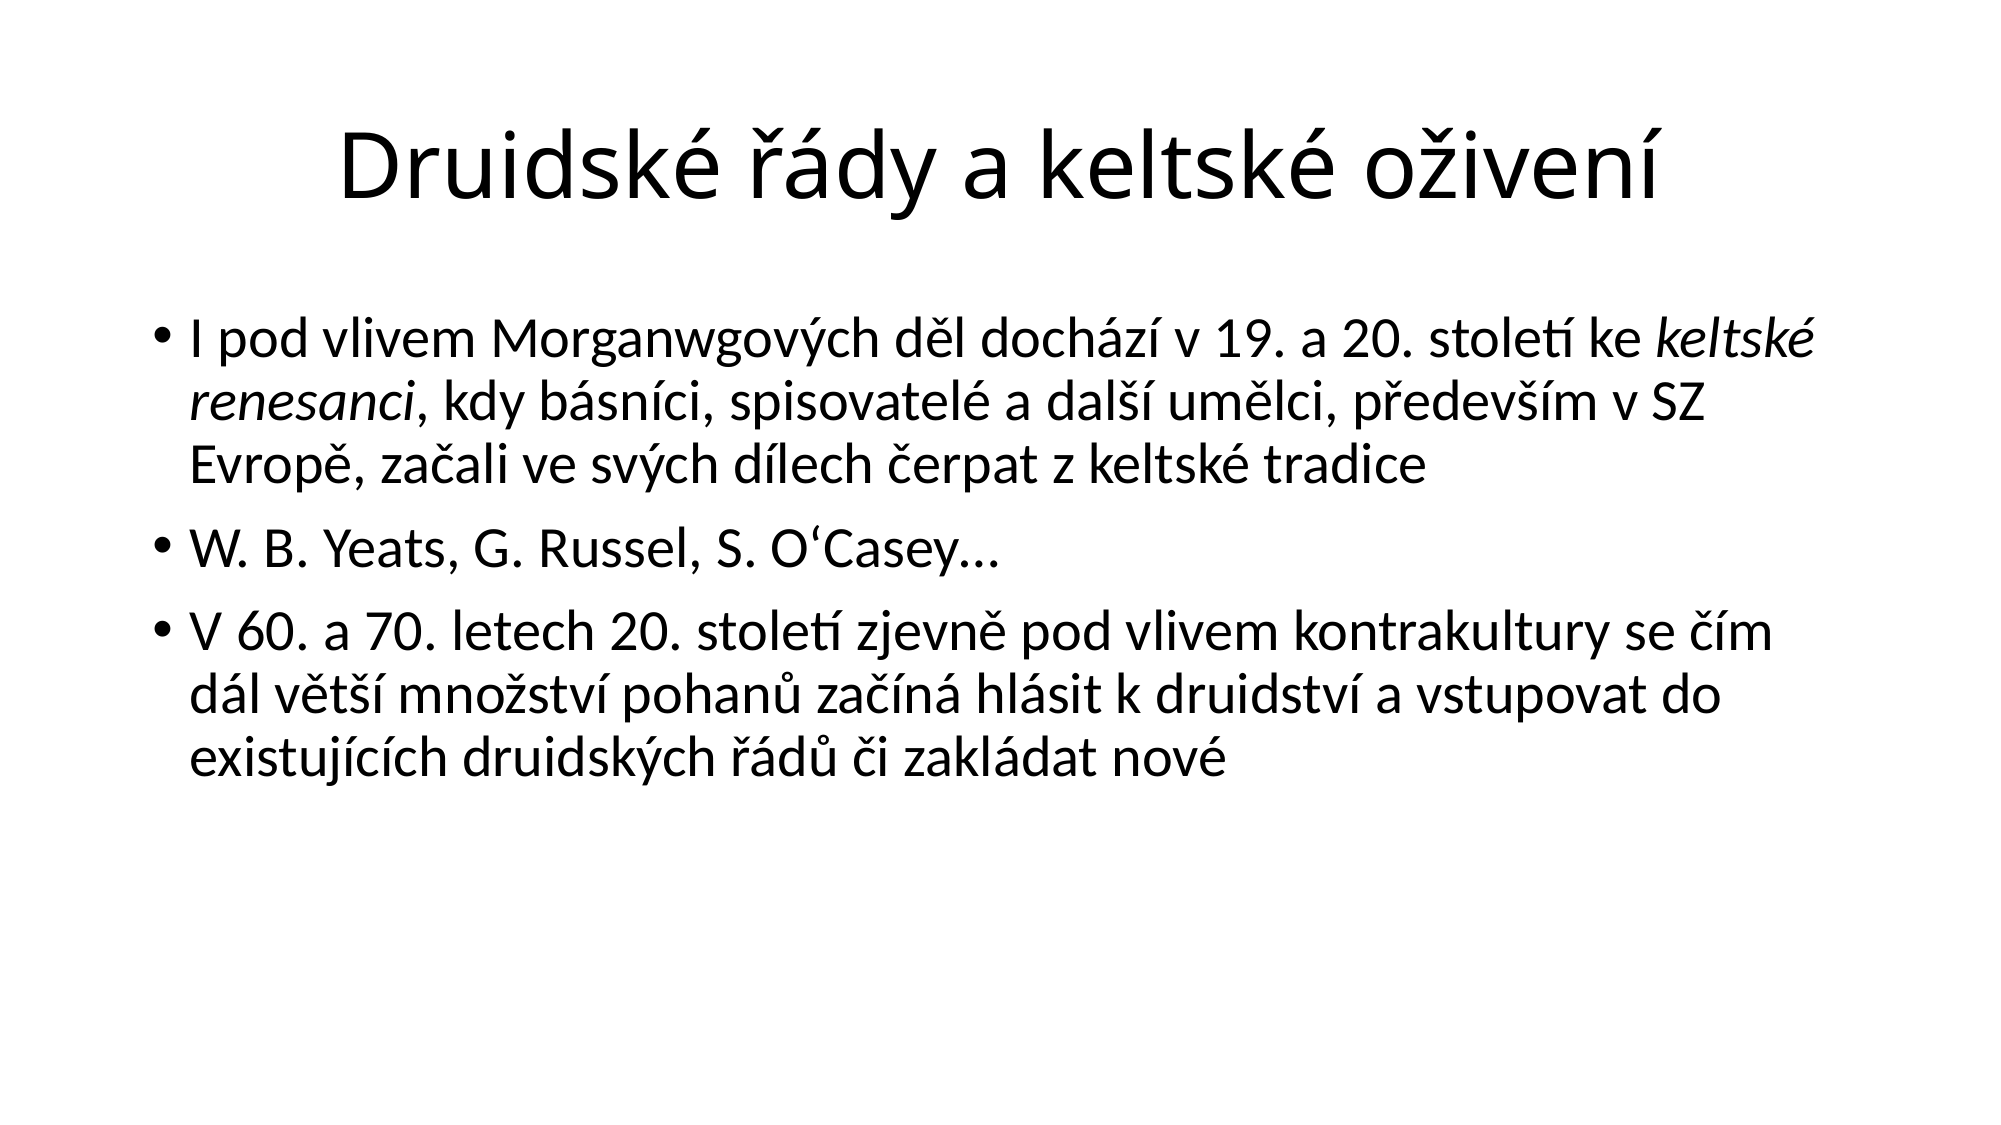

# Druidské řády a keltské oživení
I pod vlivem Morganwgových děl dochází v 19. a 20. století ke keltské renesanci, kdy básníci, spisovatelé a další umělci, především v SZ Evropě, začali ve svých dílech čerpat z keltské tradice
W. B. Yeats, G. Russel, S. O‘Casey…
V 60. a 70. letech 20. století zjevně pod vlivem kontrakultury se čím dál větší množství pohanů začíná hlásit k druidství a vstupovat do existujících druidských řádů či zakládat nové